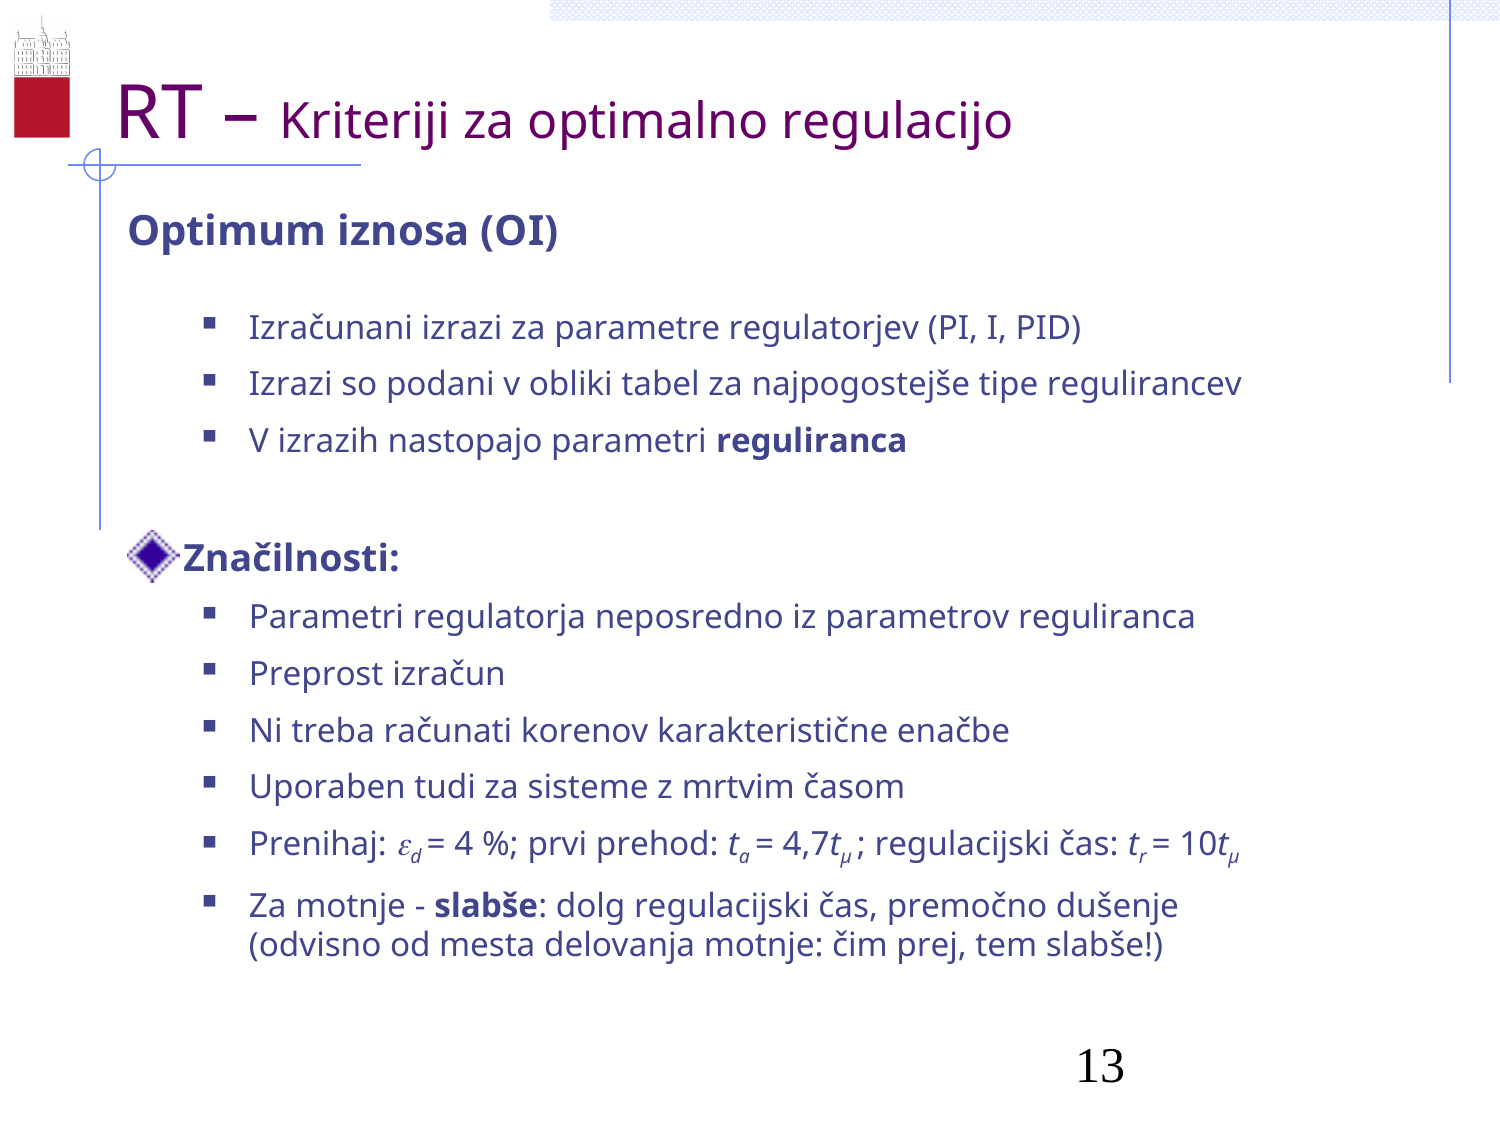

RT – Kriteriji za optimalno regulacijo
# Optimum iznosa (OI)
Izračunani izrazi za parametre regulatorjev (PI, I, PID)
Izrazi so podani v obliki tabel za najpogostejše tipe regulirancev
V izrazih nastopajo parametri reguliranca
Značilnosti:
Parametri regulatorja neposredno iz parametrov reguliranca
Preprost izračun
Ni treba računati korenov karakteristične enačbe
Uporaben tudi za sisteme z mrtvim časom
Prenihaj: d = 4 %; prvi prehod: ta = 4,7tµ ; regulacijski čas: tr = 10tµ
Za motnje - slabše: dolg regulacijski čas, premočno dušenje
(odvisno od mesta delovanja motnje: čim prej, tem slabše!)
13